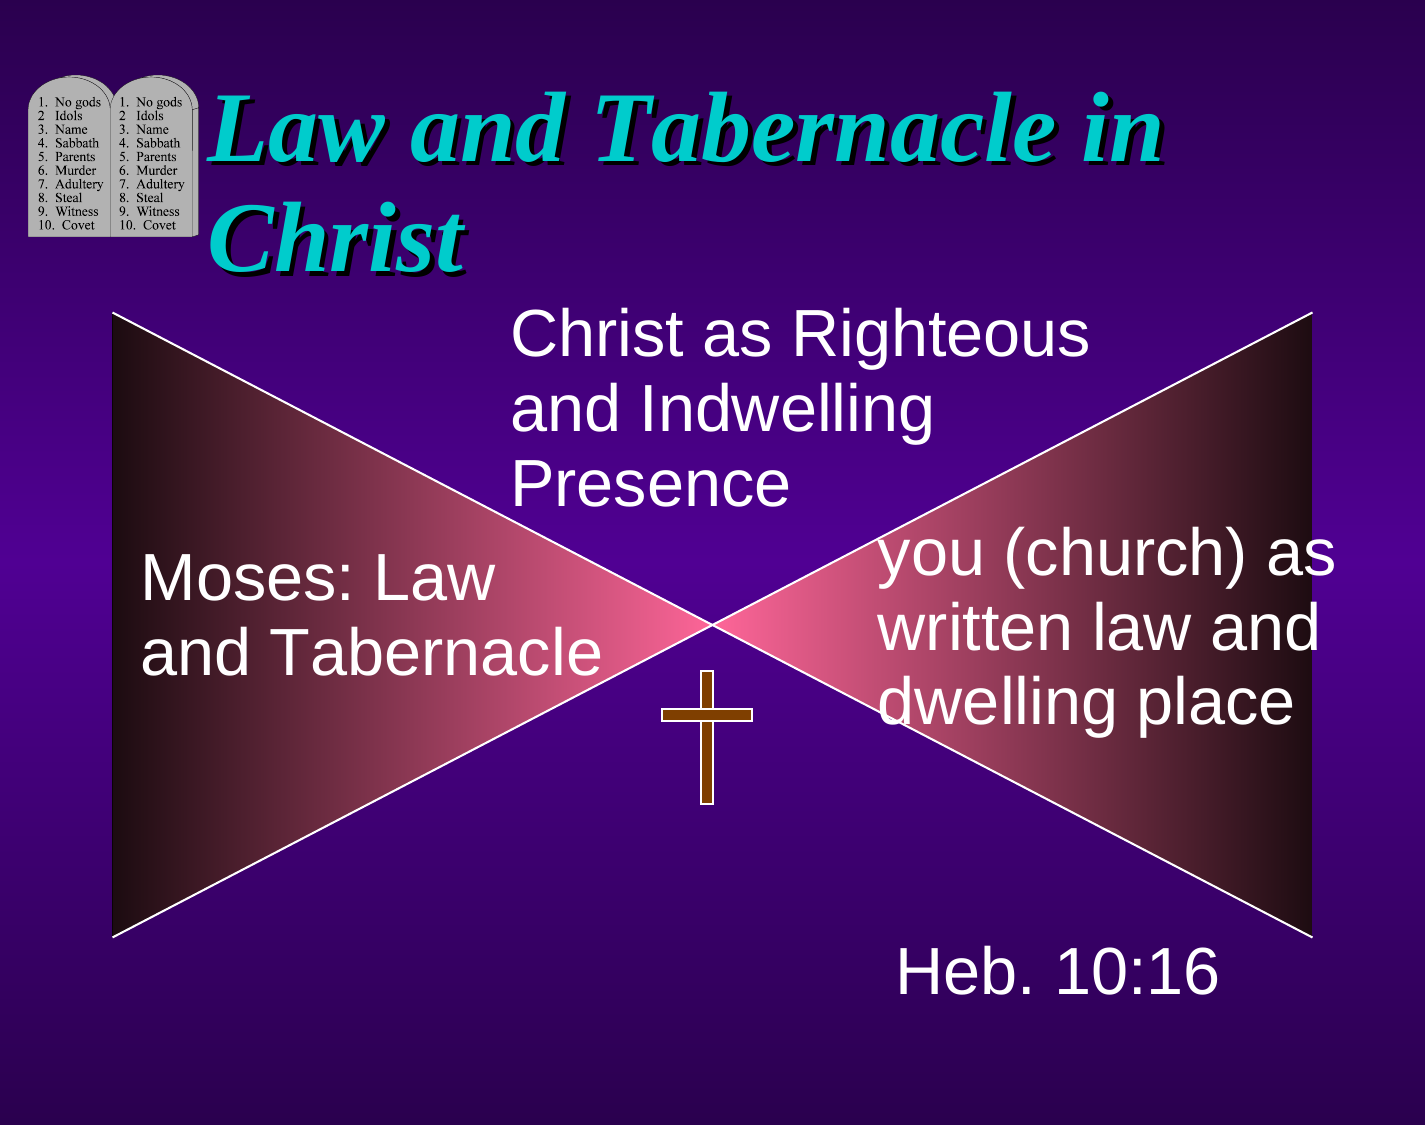

# Law and Tabernacle in Christ
Christ as Righteous and Indwelling Presence
you (church) as written law and dwelling place
Heb. 10:16
Moses: Law and Tabernacle